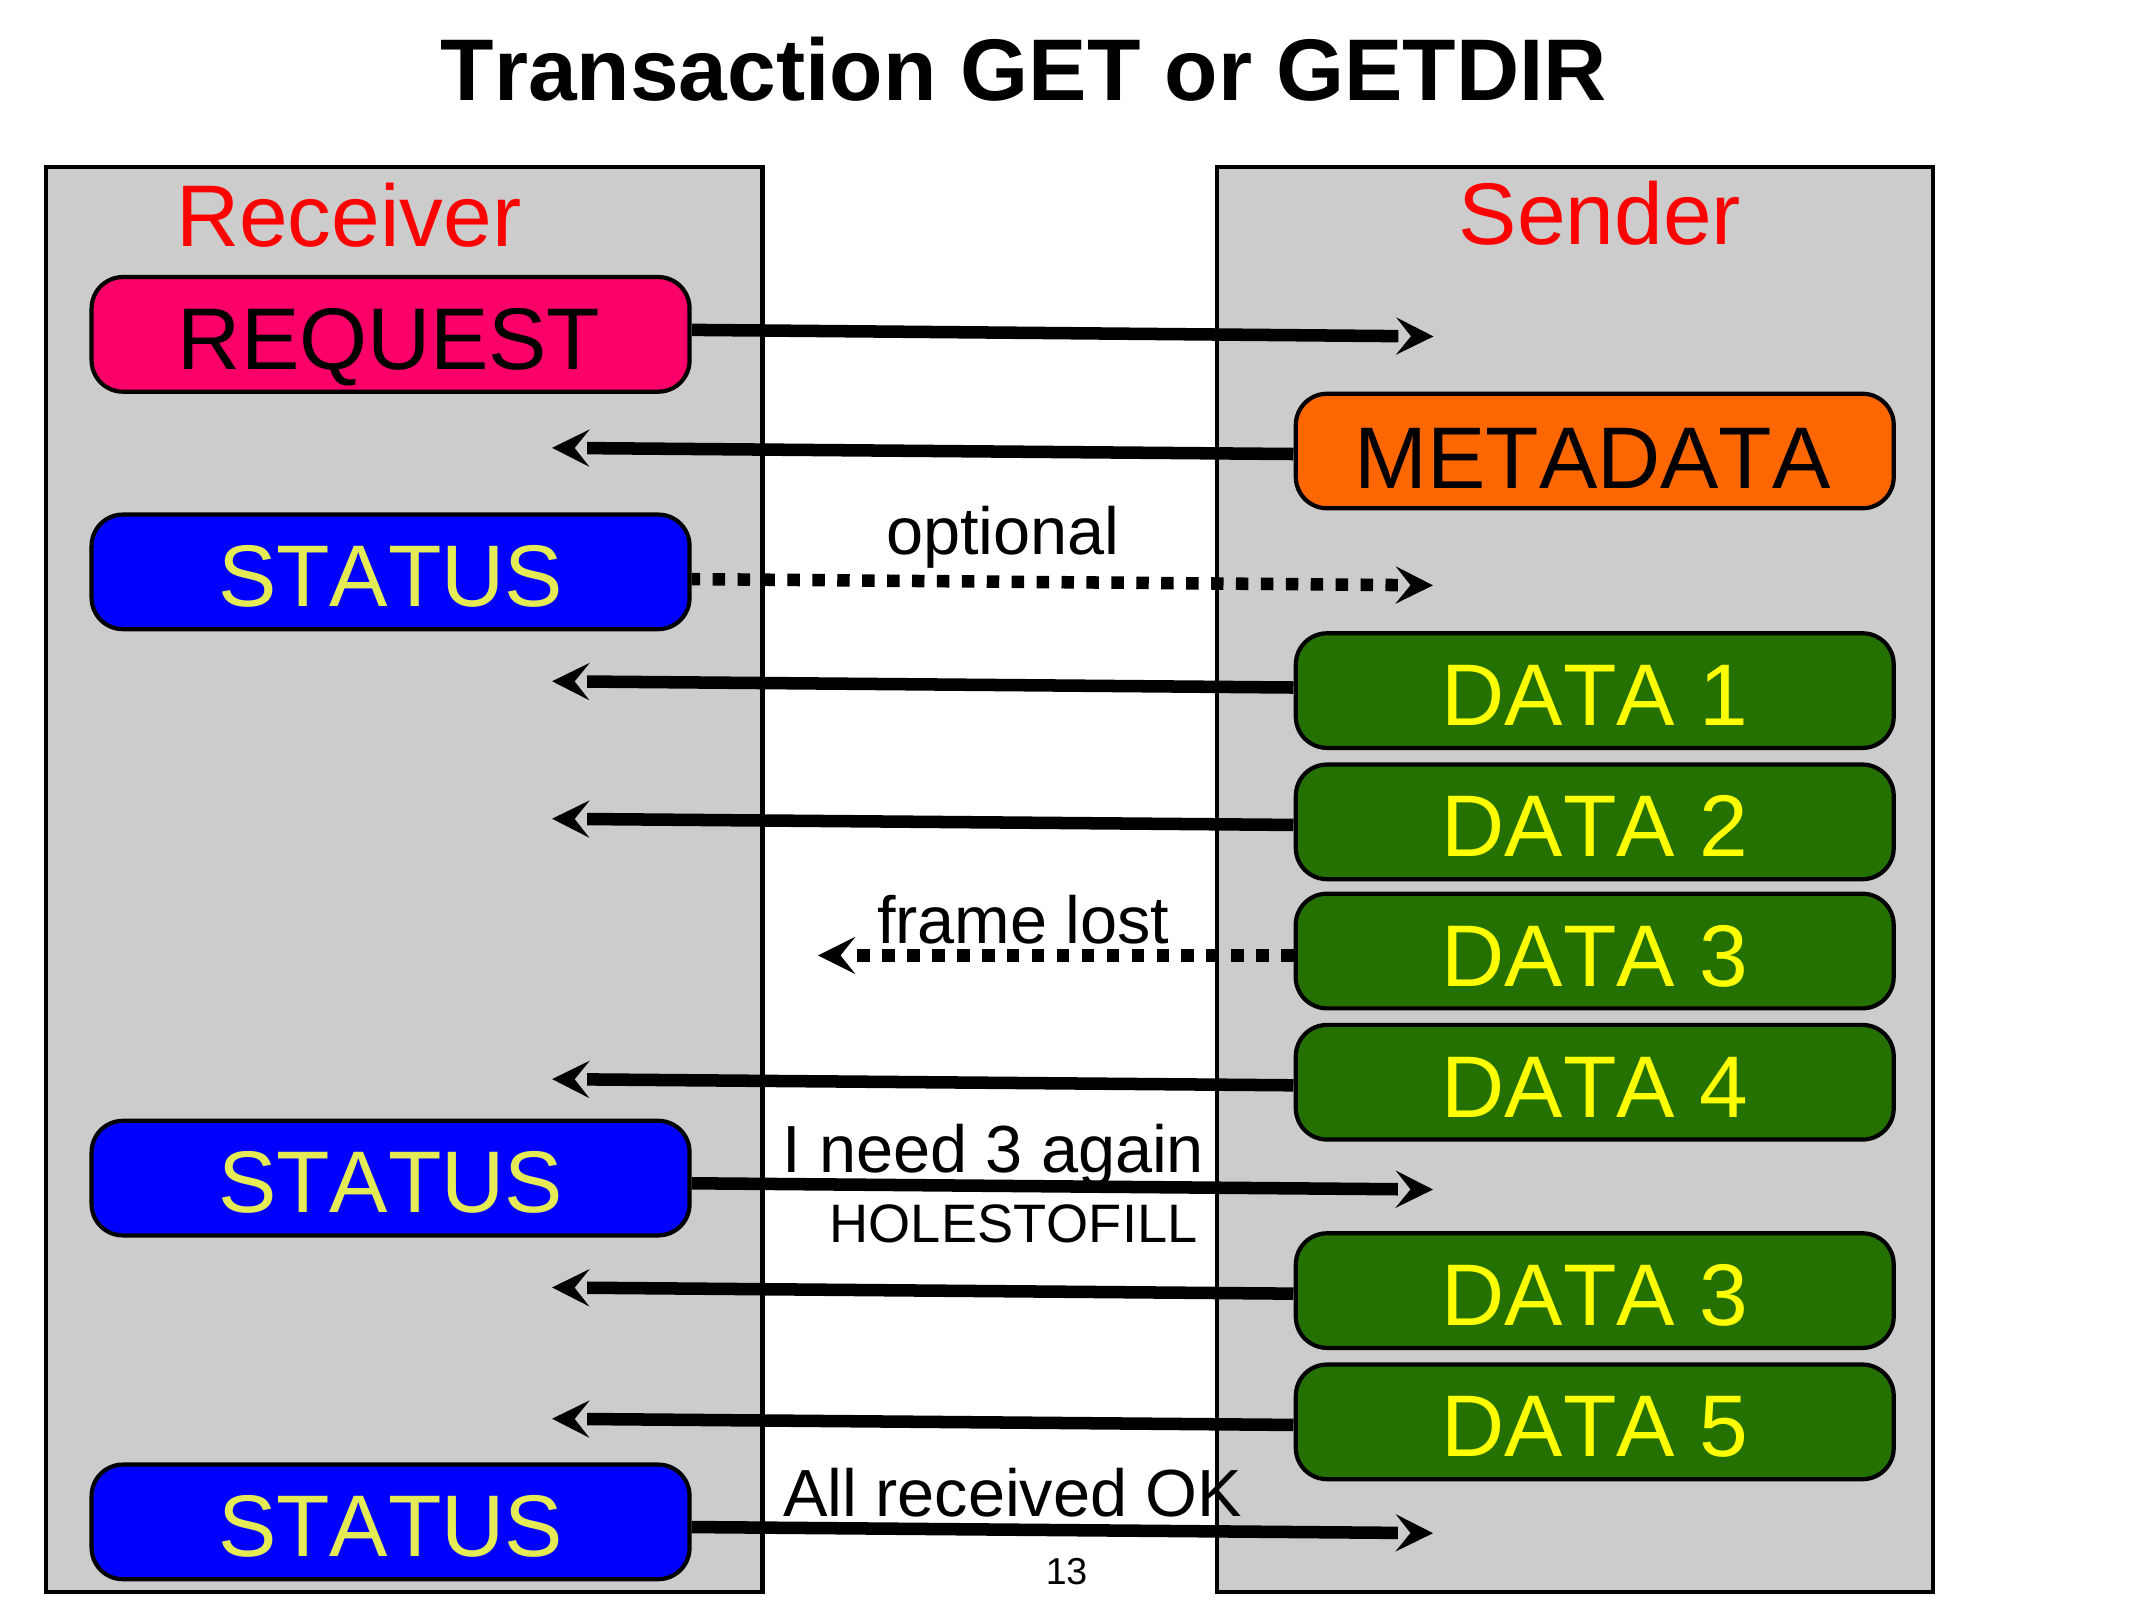

Transaction GET or GETDIR
Sender
Receiver
REQUEST
METADATA
optional
STATUS
DATA 1
DATA 2
frame lost
DATA 3
DATA 4
I need 3 again
STATUS
HOLESTOFILL
DATA 3
DATA 5
All received OK
STATUS